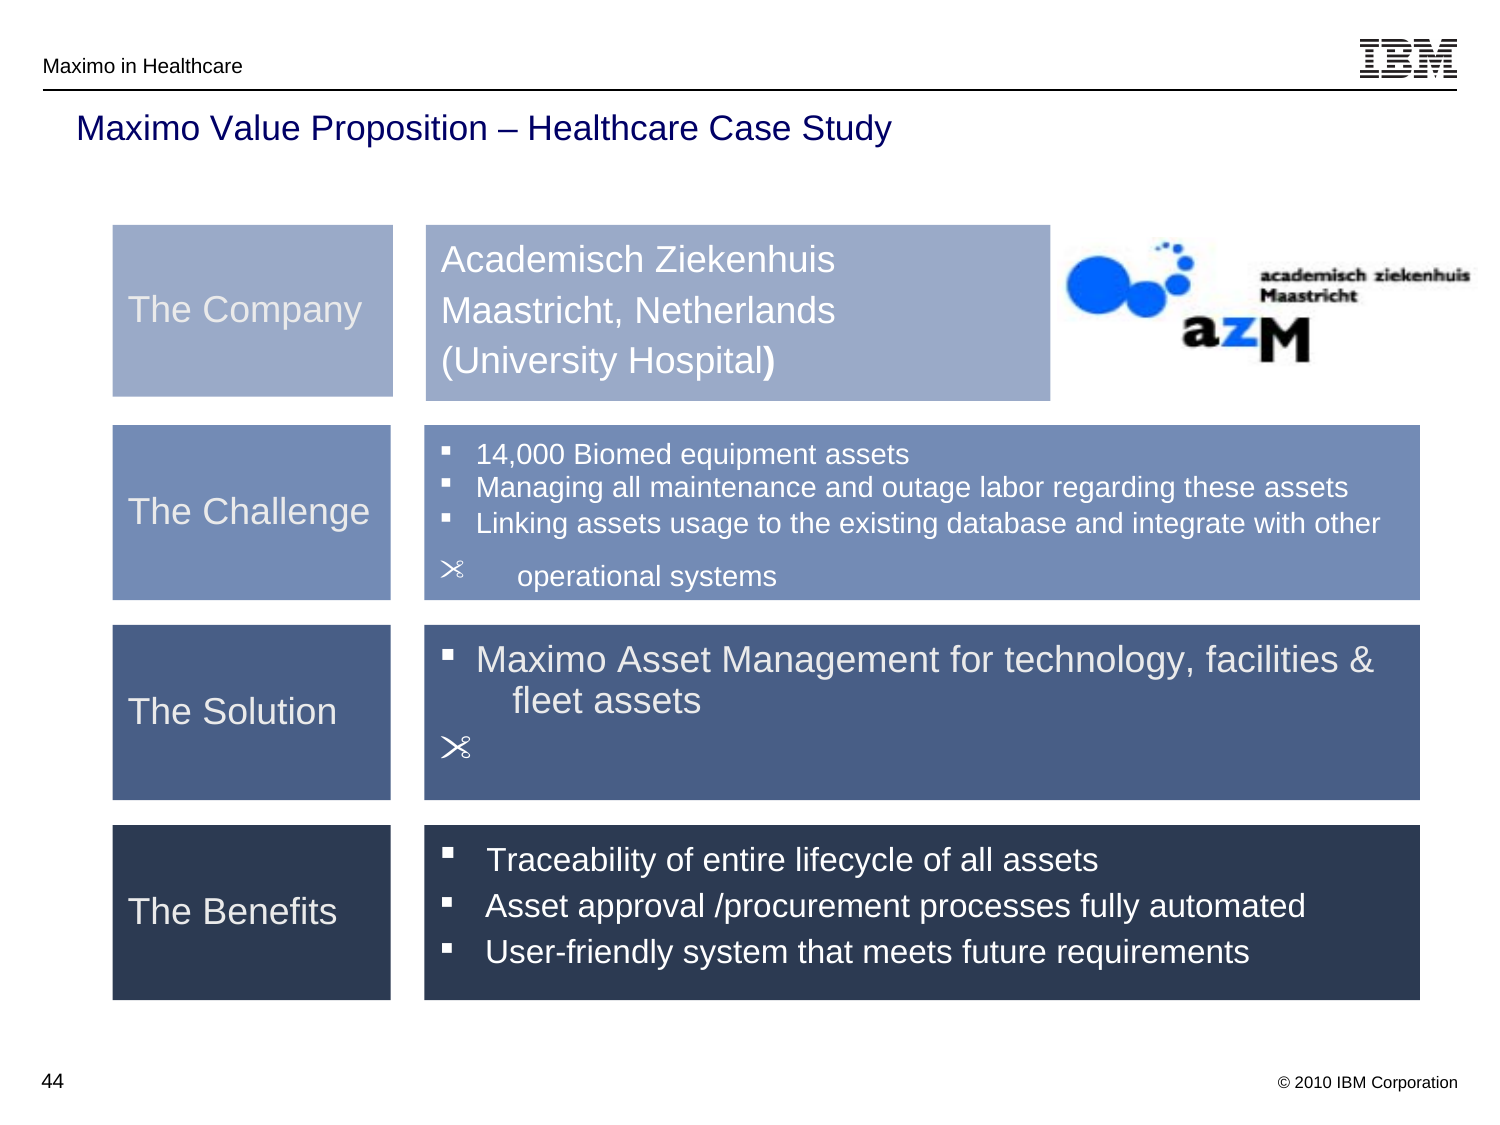

# Maximo Value Proposition – Healthcare Case Study
The Company
Academisch Ziekenhuis
Maastricht, Netherlands
(University Hospital)
The Challenge
14,000 Biomed equipment assets
Managing all maintenance and outage labor regarding these assets
Linking assets usage to the existing database and integrate with other
 operational systems
The Solution
Maximo Asset Management for technology, facilities & fleet assets
The Benefits
 Traceability of entire lifecycle of all assets
 Asset approval /procurement processes fully automated
 User-friendly system that meets future requirements